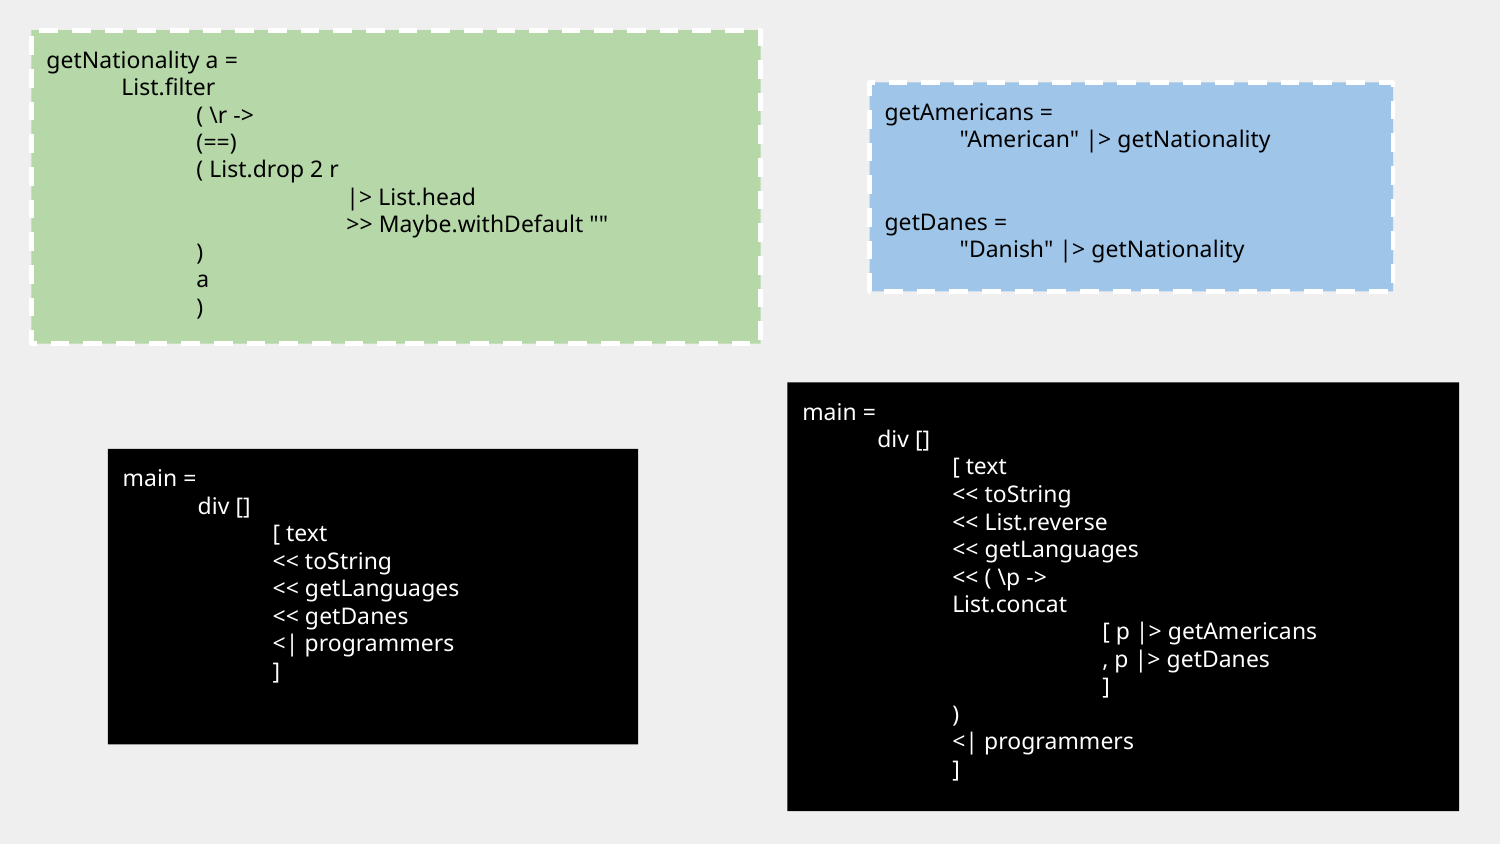

getNationality a =
	List.filter
 	( \r ->
 	(==)
 	( List.drop 2 r
 	|> List.head
 	>> Maybe.withDefault ""
 	)
 	a
 	)
getAmericans =
	"American" |> getNationality
getDanes =
	"Danish" |> getNationality
main =
	div []
 	[ text
 	<< toString
 	<< List.reverse
 	<< getLanguages
 	<< ( \p ->
 	List.concat
 	[ p |> getAmericans
 	, p |> getDanes
 	]
 	)
 	<| programmers
 	]
main =
	div []
 	[ text
 	<< toString
 	<< getLanguages
 	<< getDanes
 	<| programmers
 	]